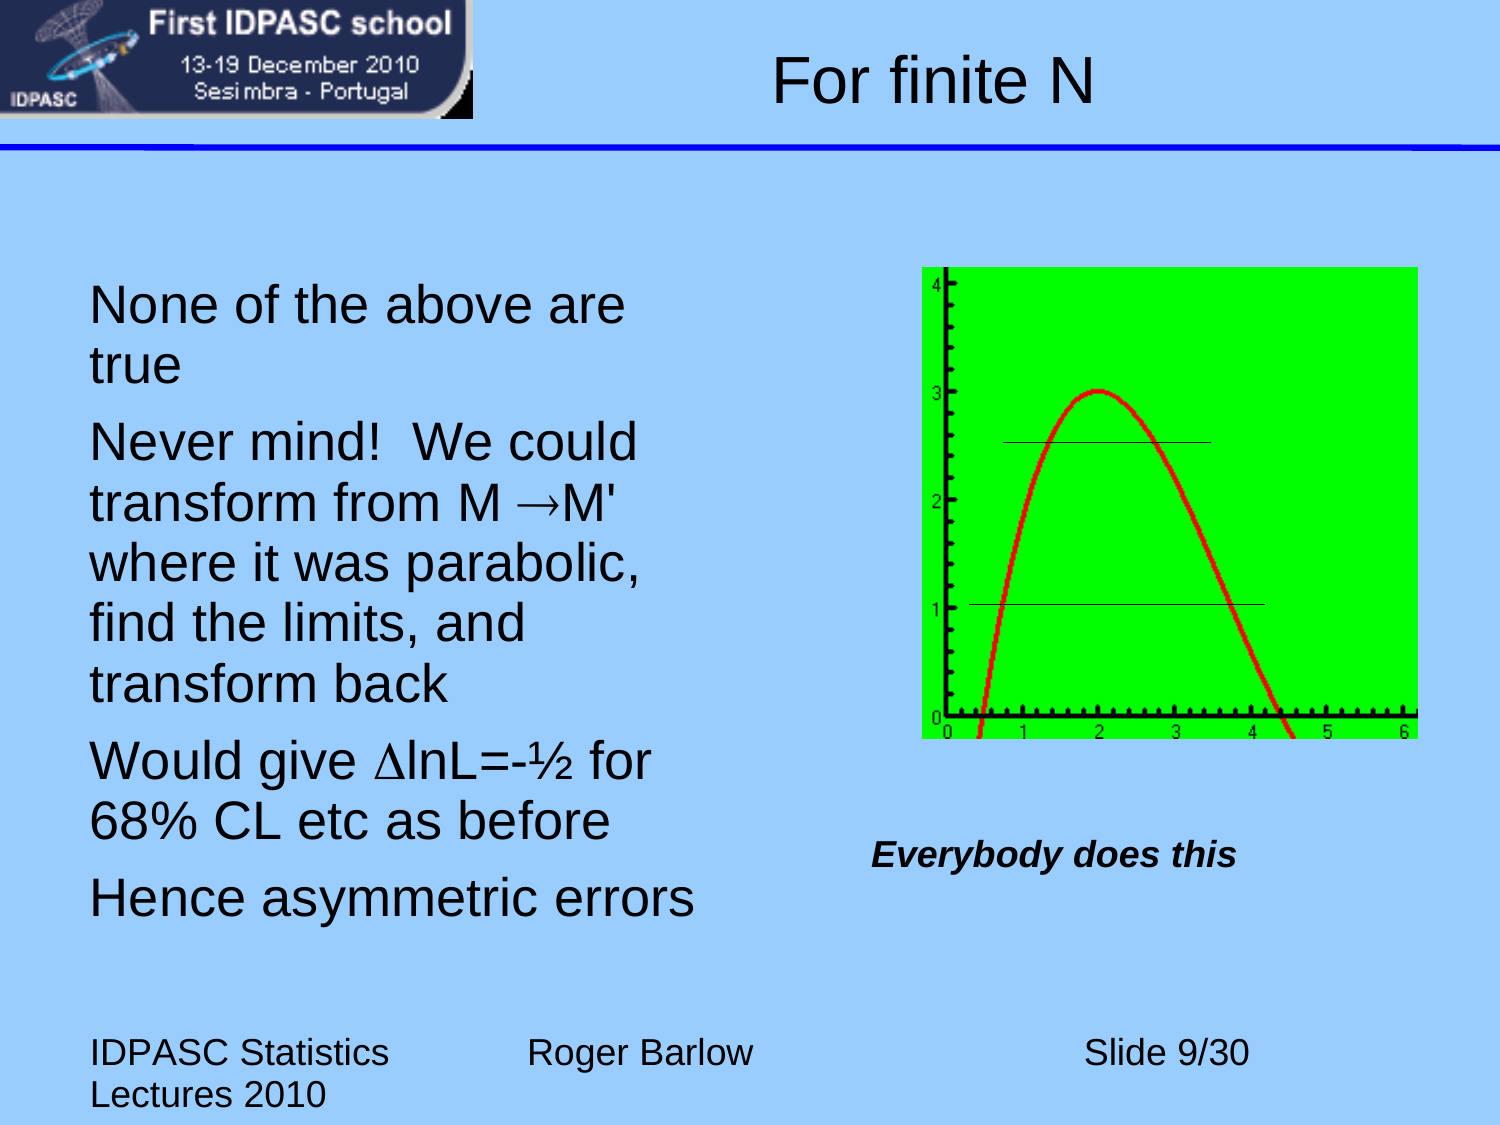

# For finite N
None of the above are true
Never mind! We could transform from M M' where it was parabolic, find the limits, and transform back
Would give lnL=-½ for 68% CL etc as before
Hence asymmetric errors
Everybody does this
9